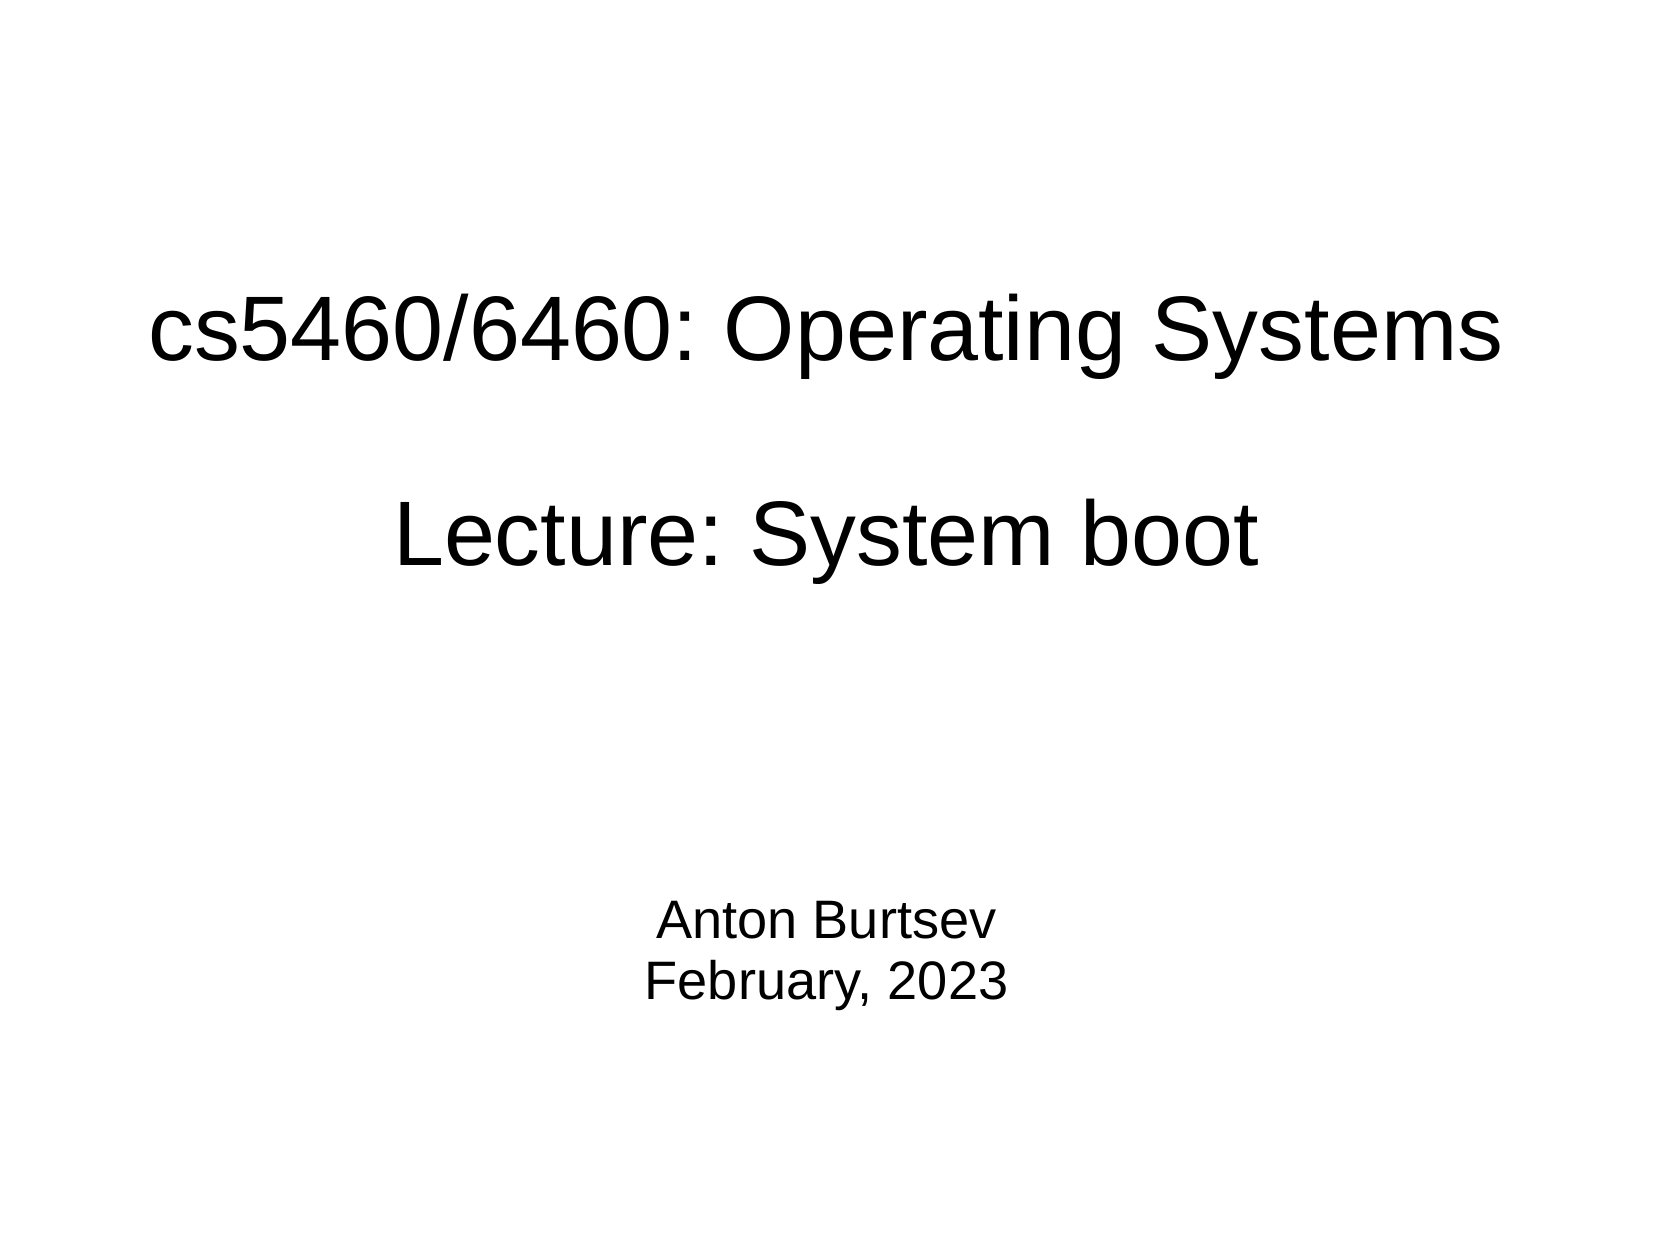

# cs5460/6460: Operating Systems Lecture: System boot
Anton Burtsev
February, 2023